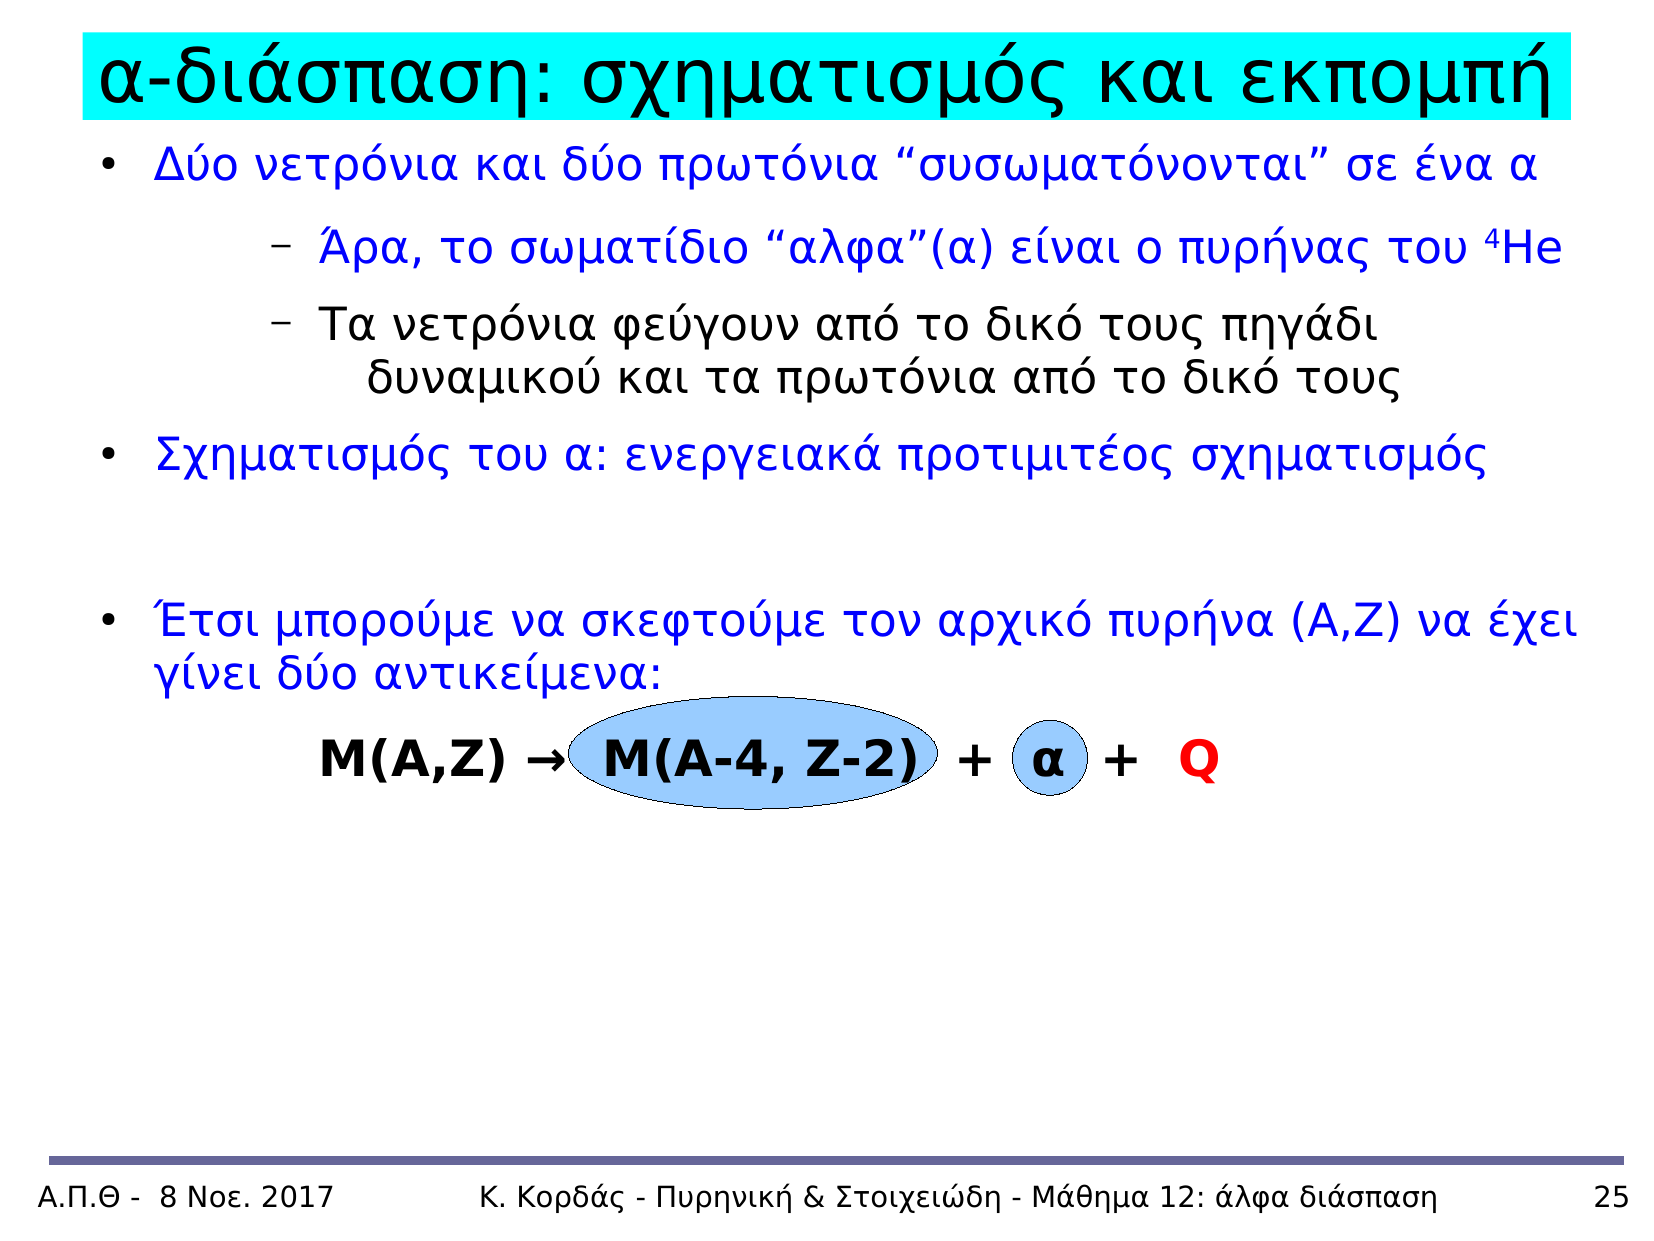

α-διάσπαση: σχηματισμός και εκπομπή
# Δύο νετρόνια και δύο πρωτόνια “συσωματόνονται” σε ένα α
Άρα, το σωματίδιο “αλφα”(α) είναι ο πυρήνας του 4Ηe
Τα νετρόνια φεύγουν από το δικό τους πηγάδι δυναμικού και τα πρωτόνια από το δικό τους
Σχηματισμός του α: ενεργειακά προτιμιτέος σχηματισμός
Έτσι μπορούμε να σκεφτούμε τον αρχικό πυρήνα (Α,Ζ) να έχει γίνει δύο αντικείμενα:
Μ(Α,Ζ) → Μ(Α-4, Ζ-2) + α + Q
Α.Π.Θ - 8 Νοε. 2017
Κ. Κορδάς - Πυρηνική & Στοιχειώδη - Μάθημα 12: άλφα διάσπαση
25